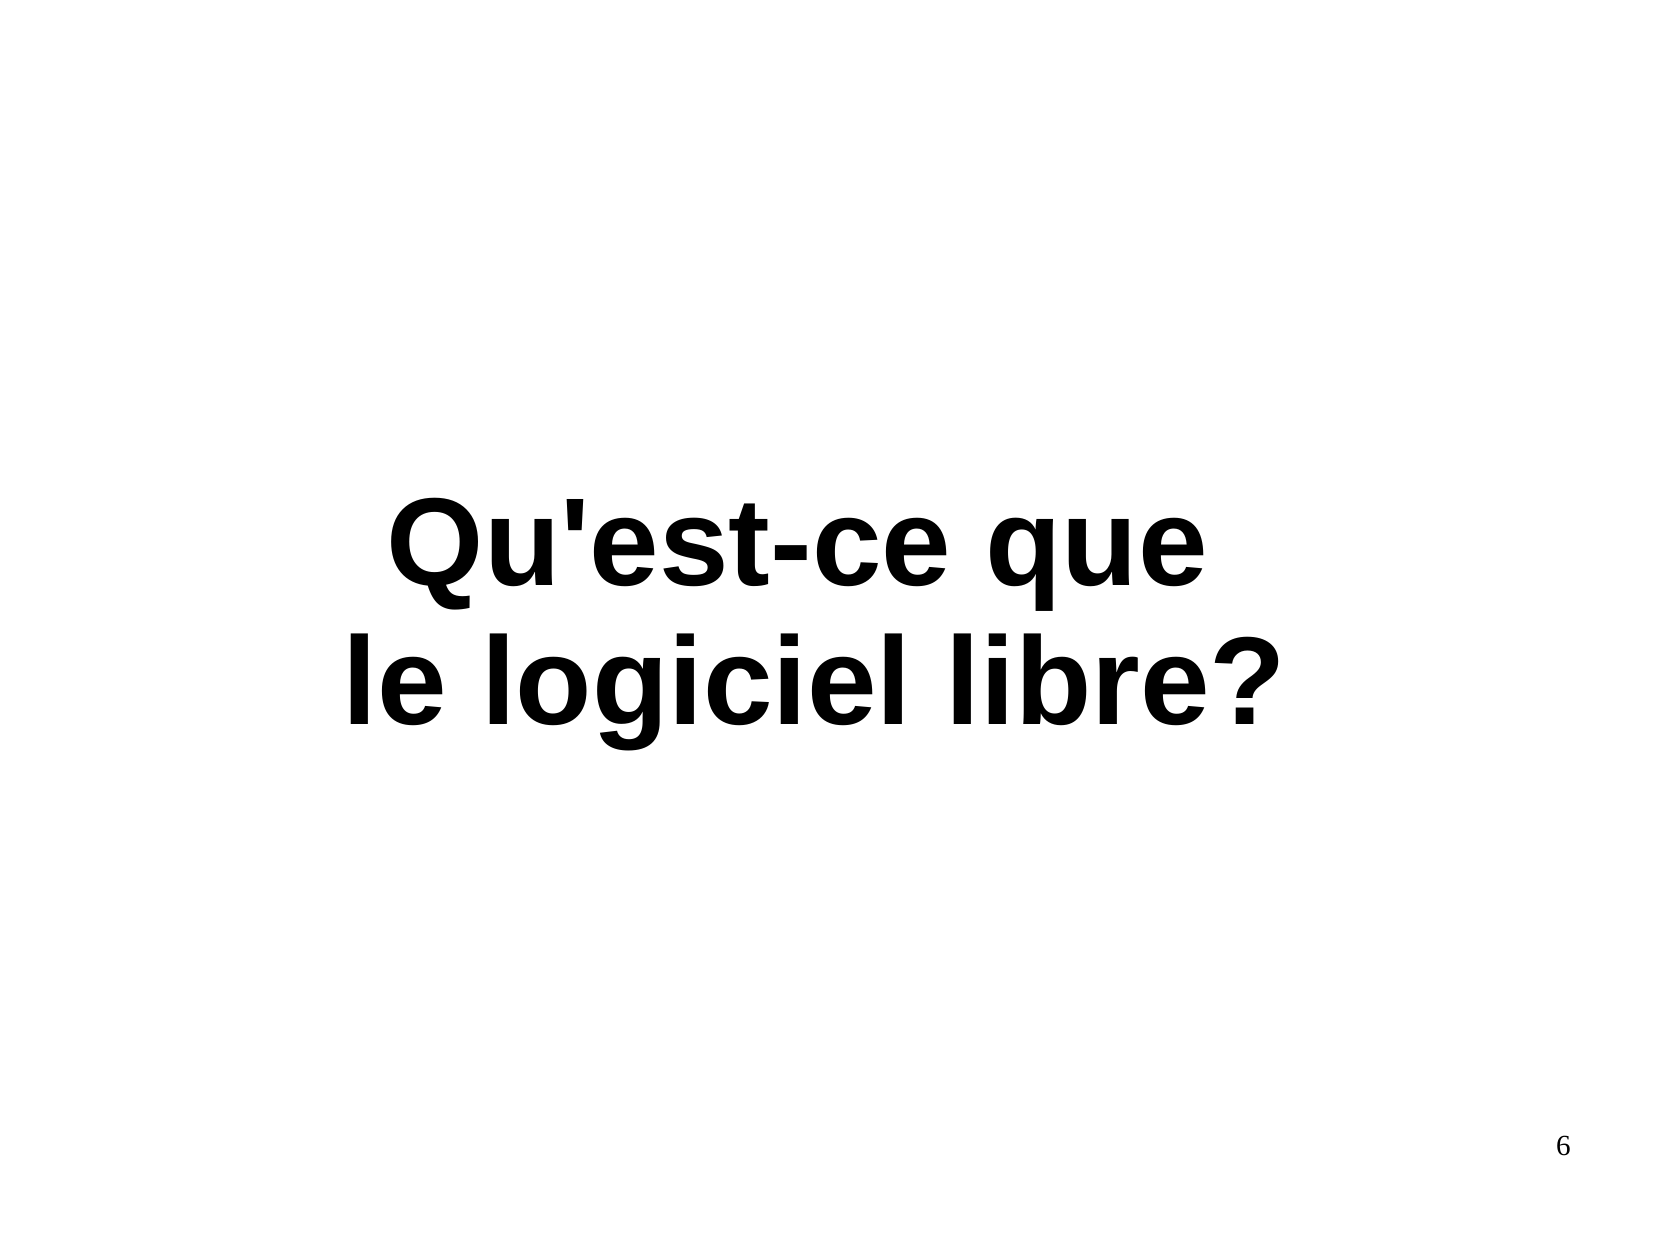

# Qu'est-ce que le logiciel libre?
6